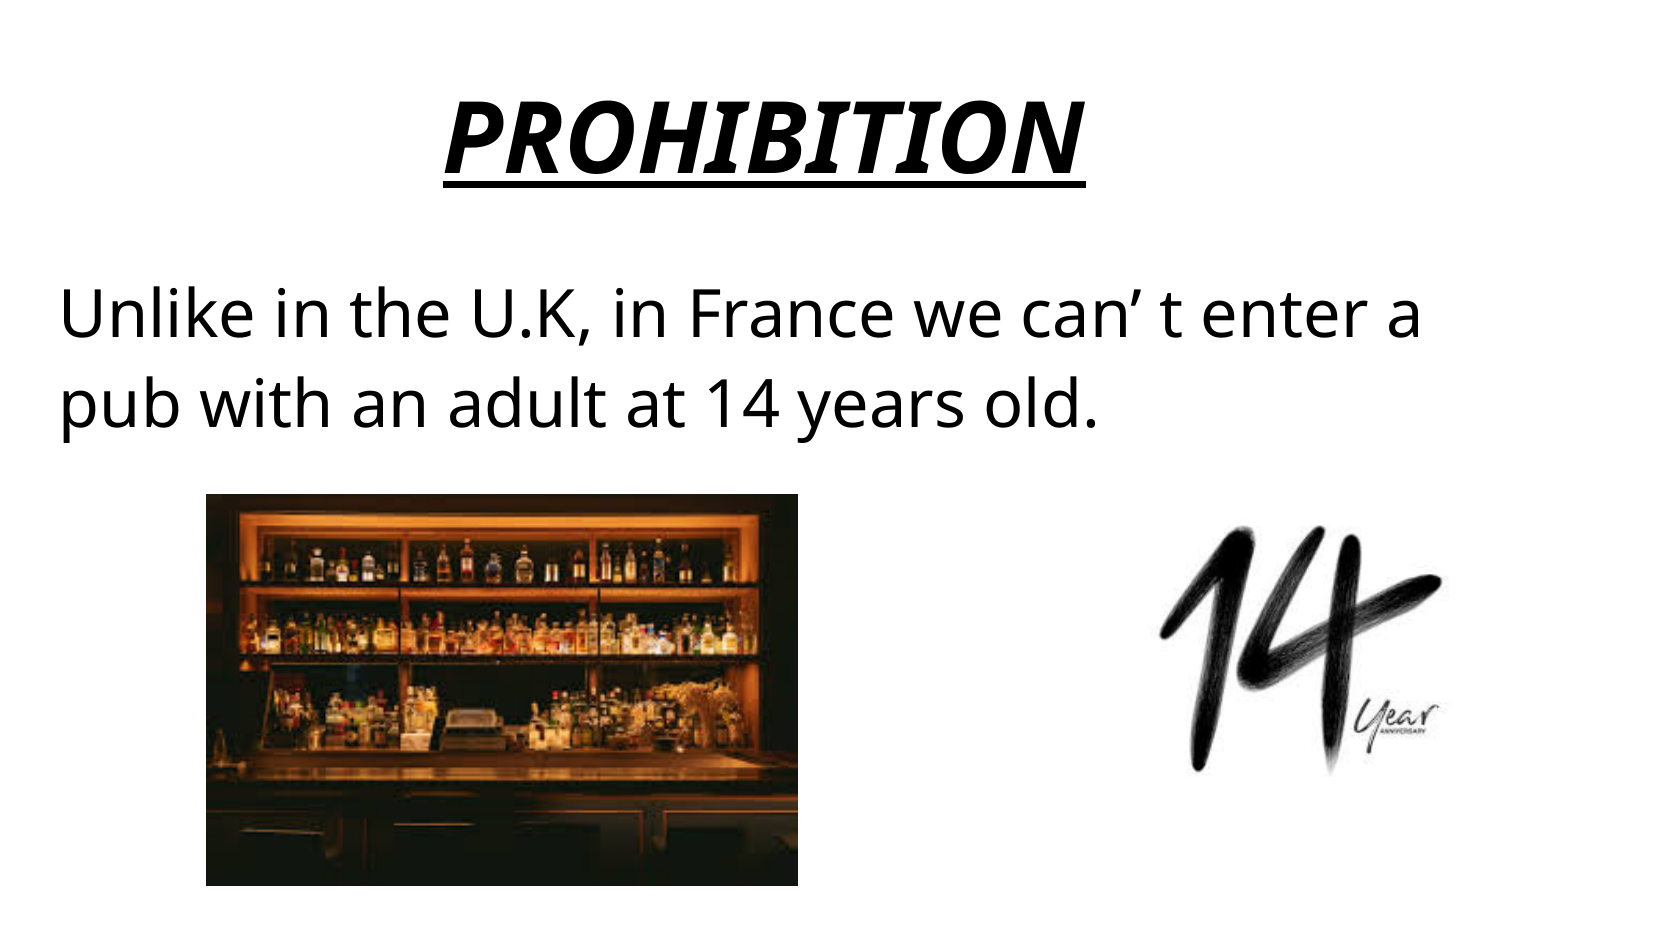

PROHIBITION
# Unlike in the U.K, in France we can’ t enter a pub with an adult at 14 years old.